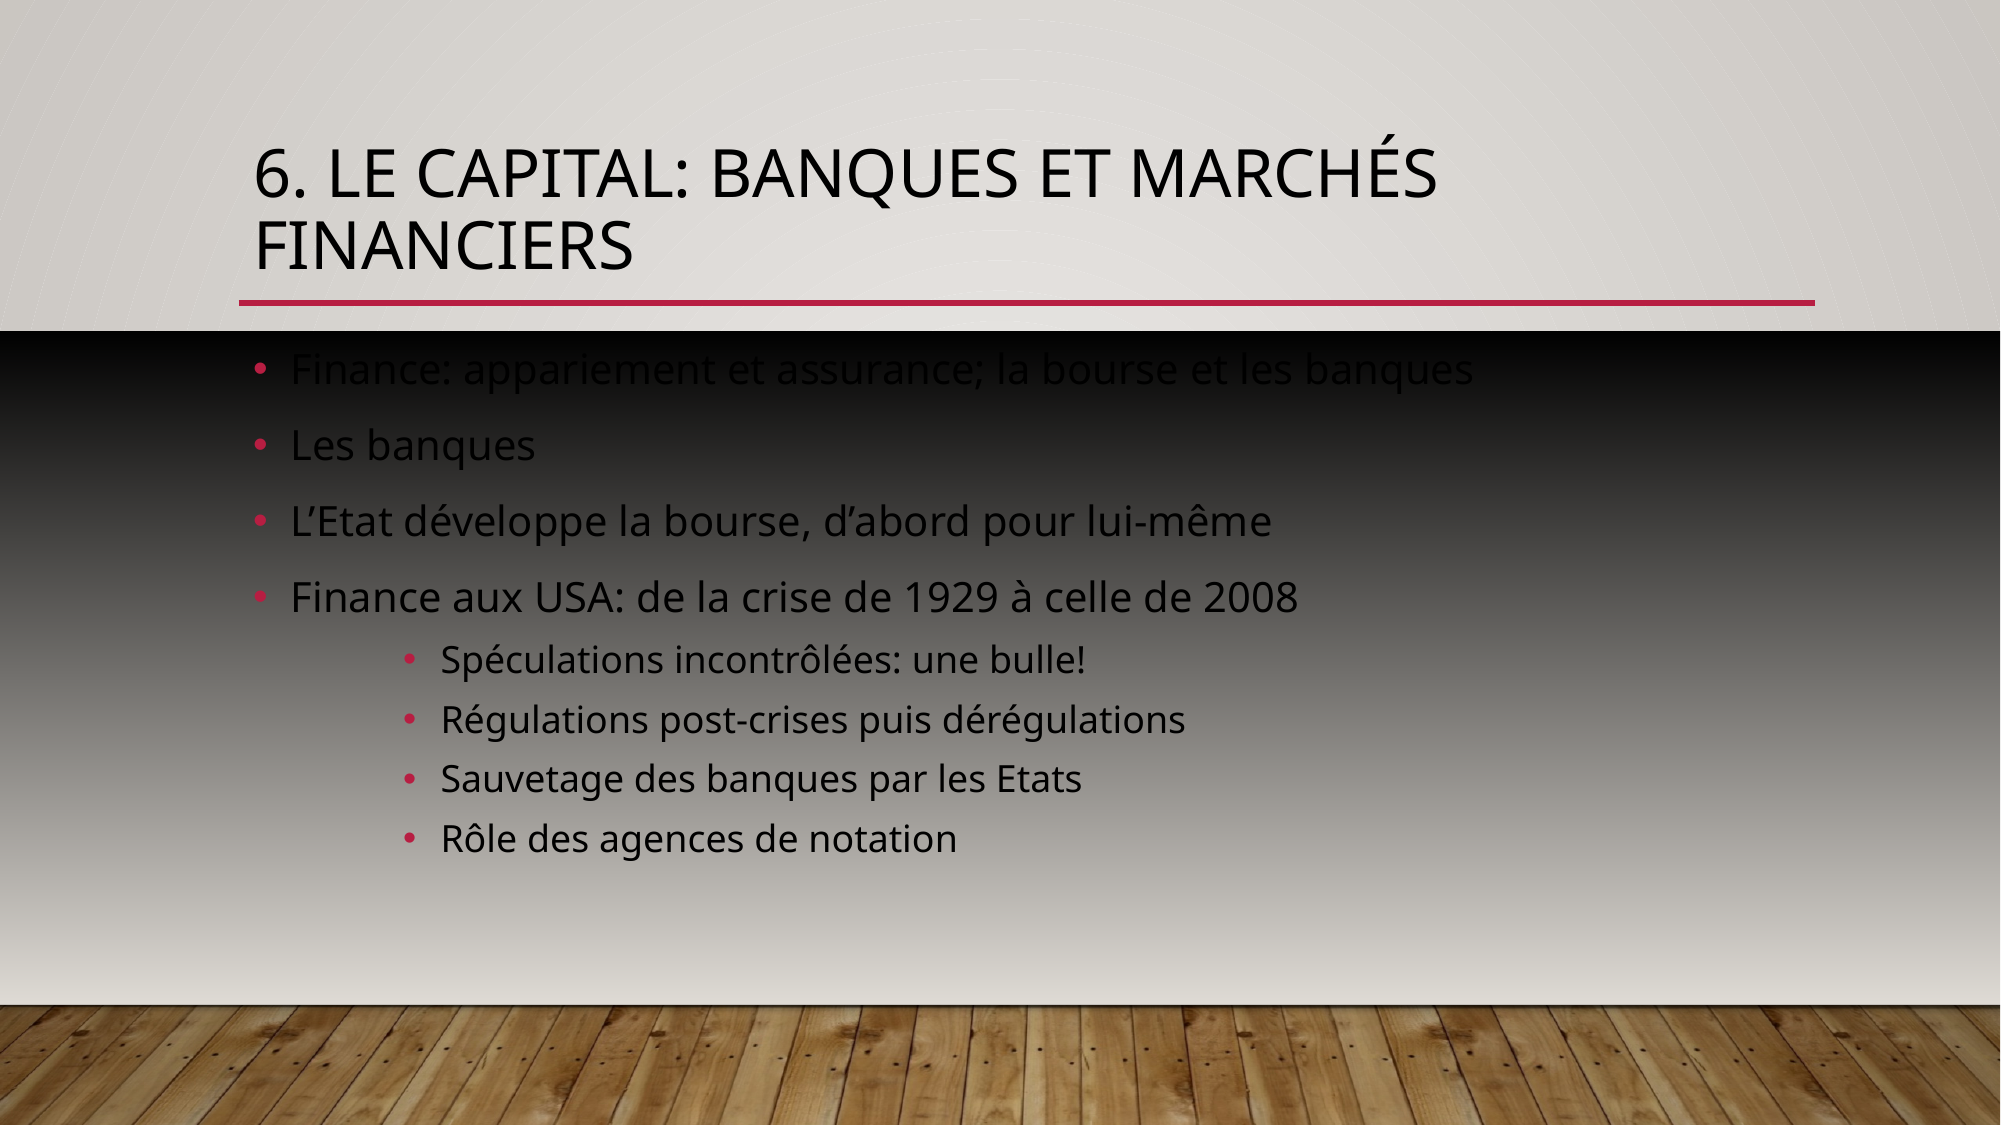

# 6. Le capital: banques et marchés financiers
Finance: appariement et assurance; la bourse et les banques
Les banques
L’Etat développe la bourse, d’abord pour lui-même
Finance aux USA: de la crise de 1929 à celle de 2008
Spéculations incontrôlées: une bulle!
Régulations post-crises puis dérégulations
Sauvetage des banques par les Etats
Rôle des agences de notation